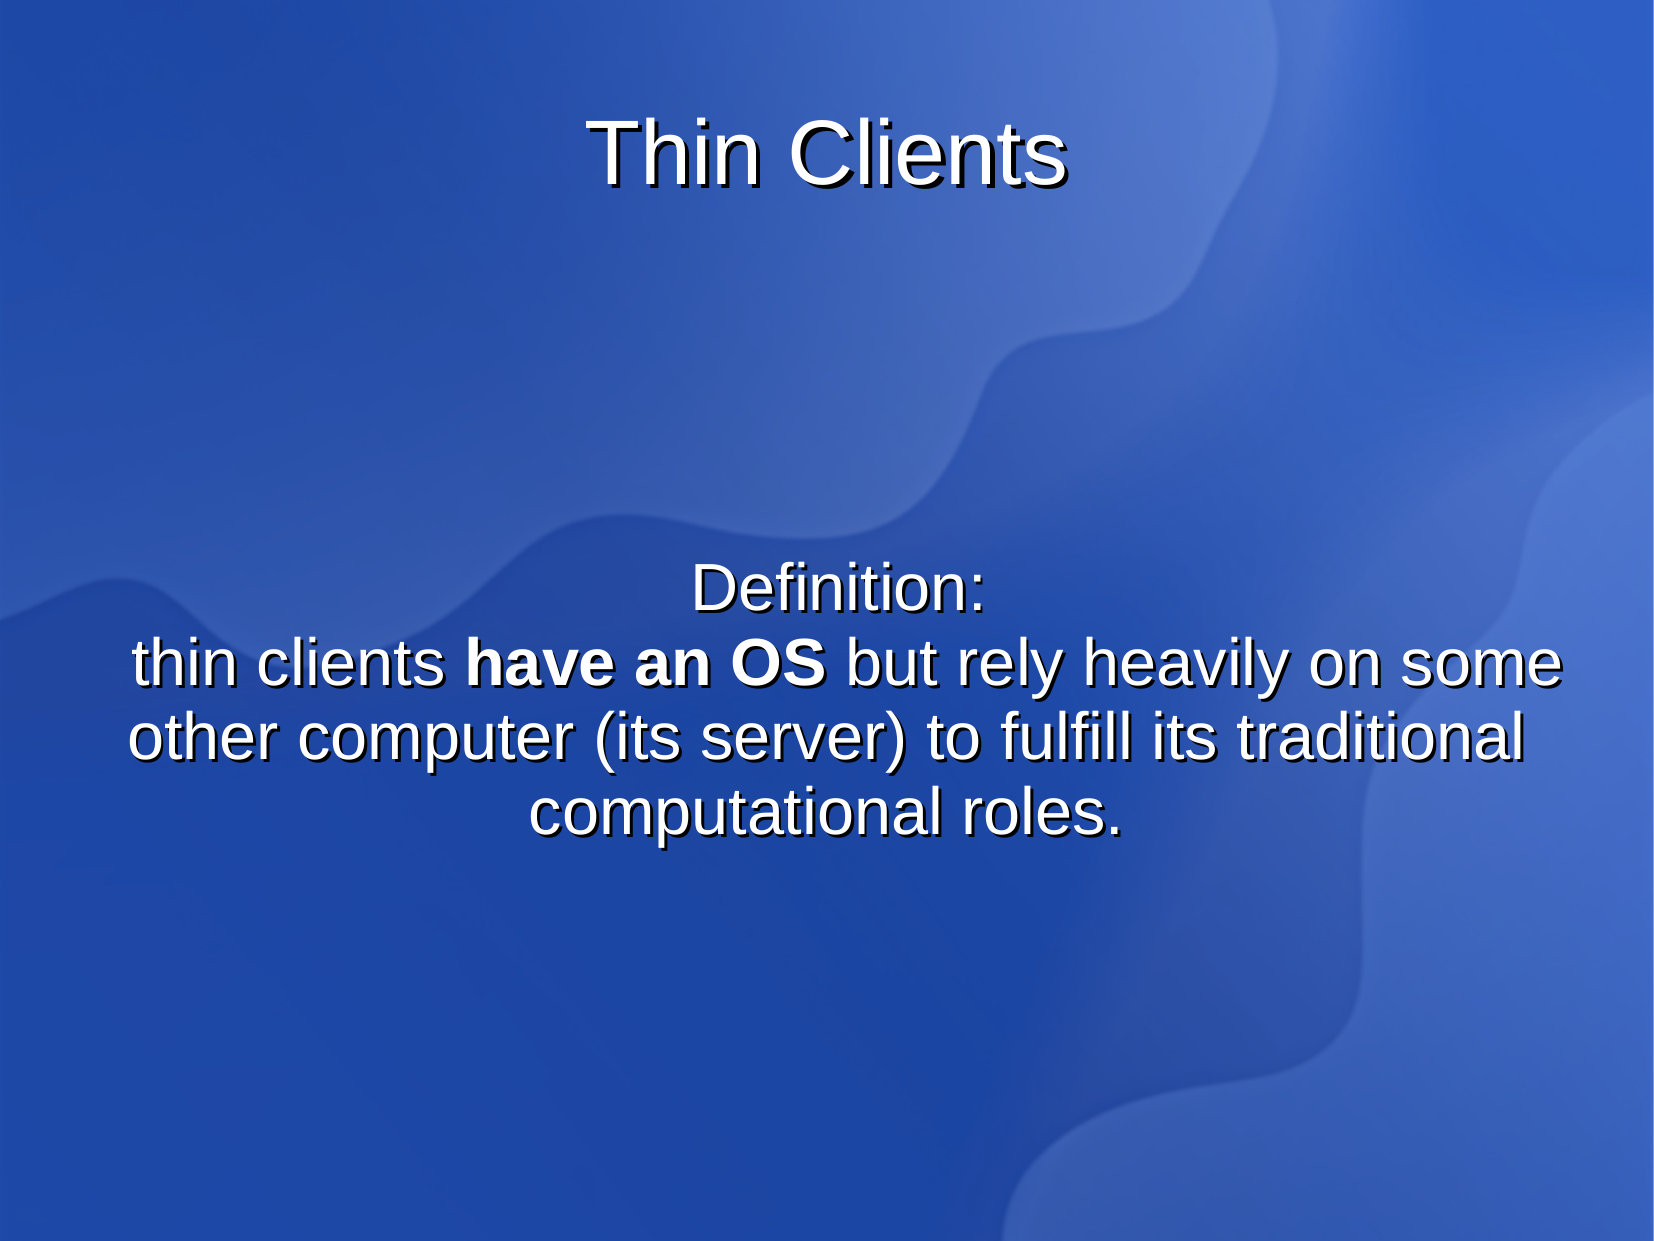

# Thin Clients
Definition:
 thin clients have an OS but rely heavily on some other computer (its server) to fulfill its traditional computational roles.